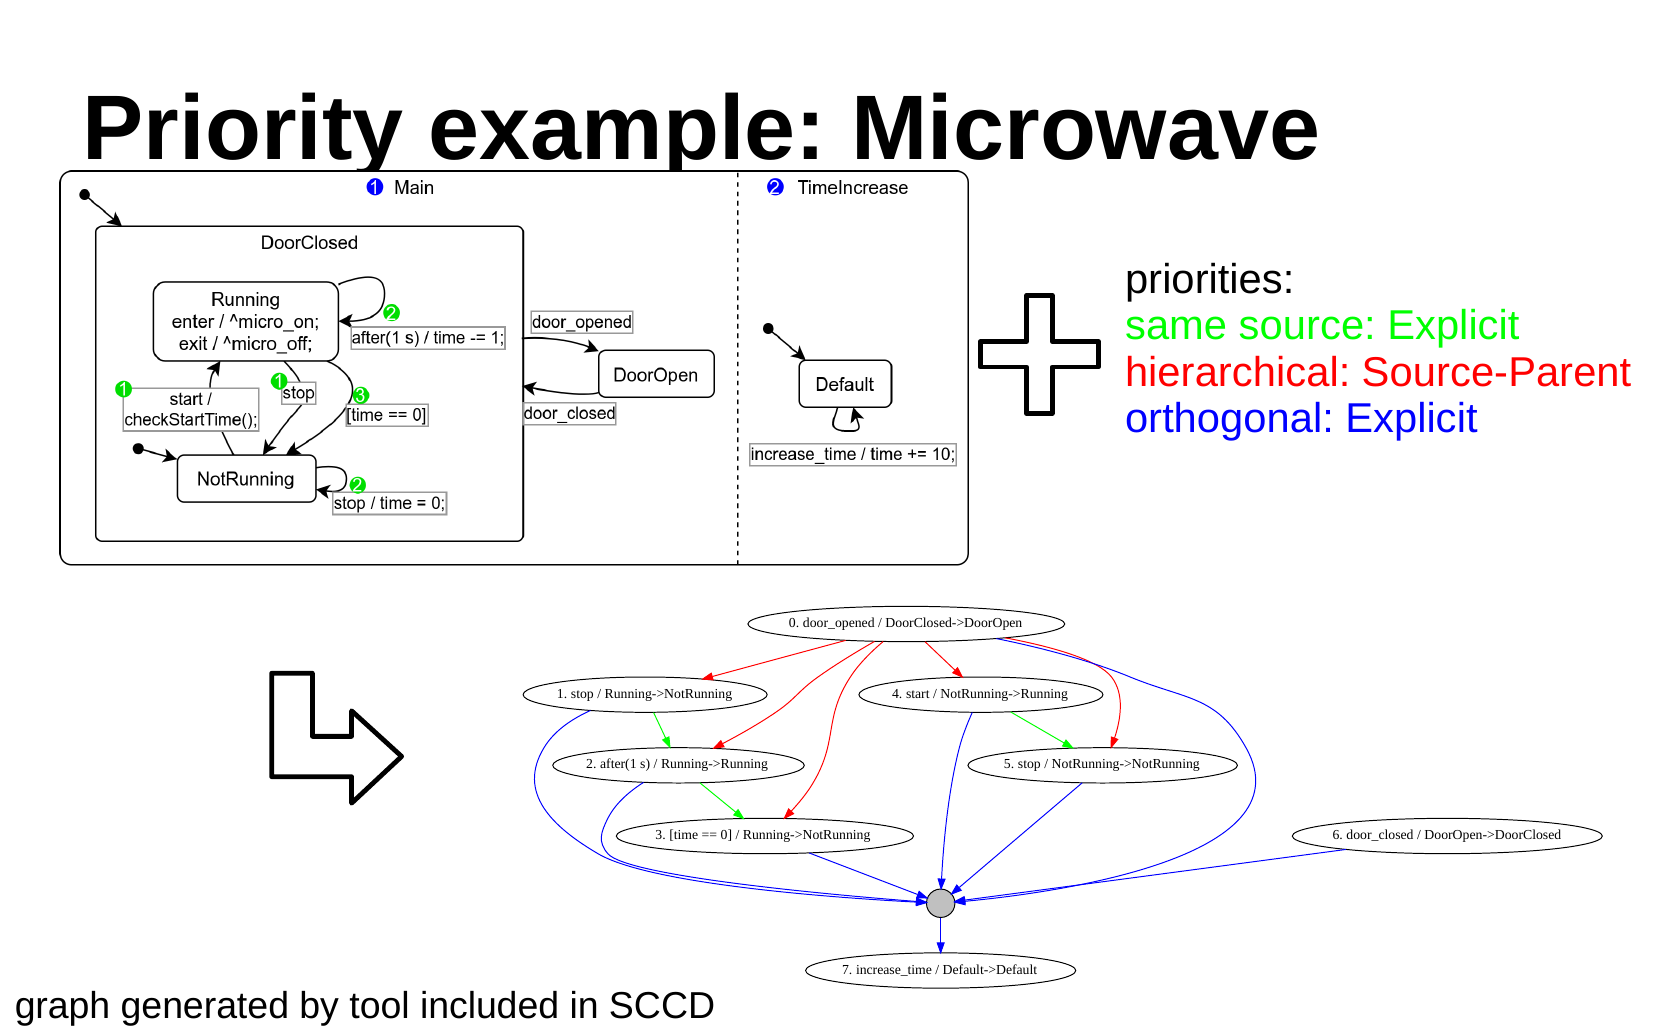

# Priority example: Microwave
priorities:
same source: Explicit
hierarchical: Source-Parent
orthogonal: Explicit
35
graph generated by tool included in SCCD